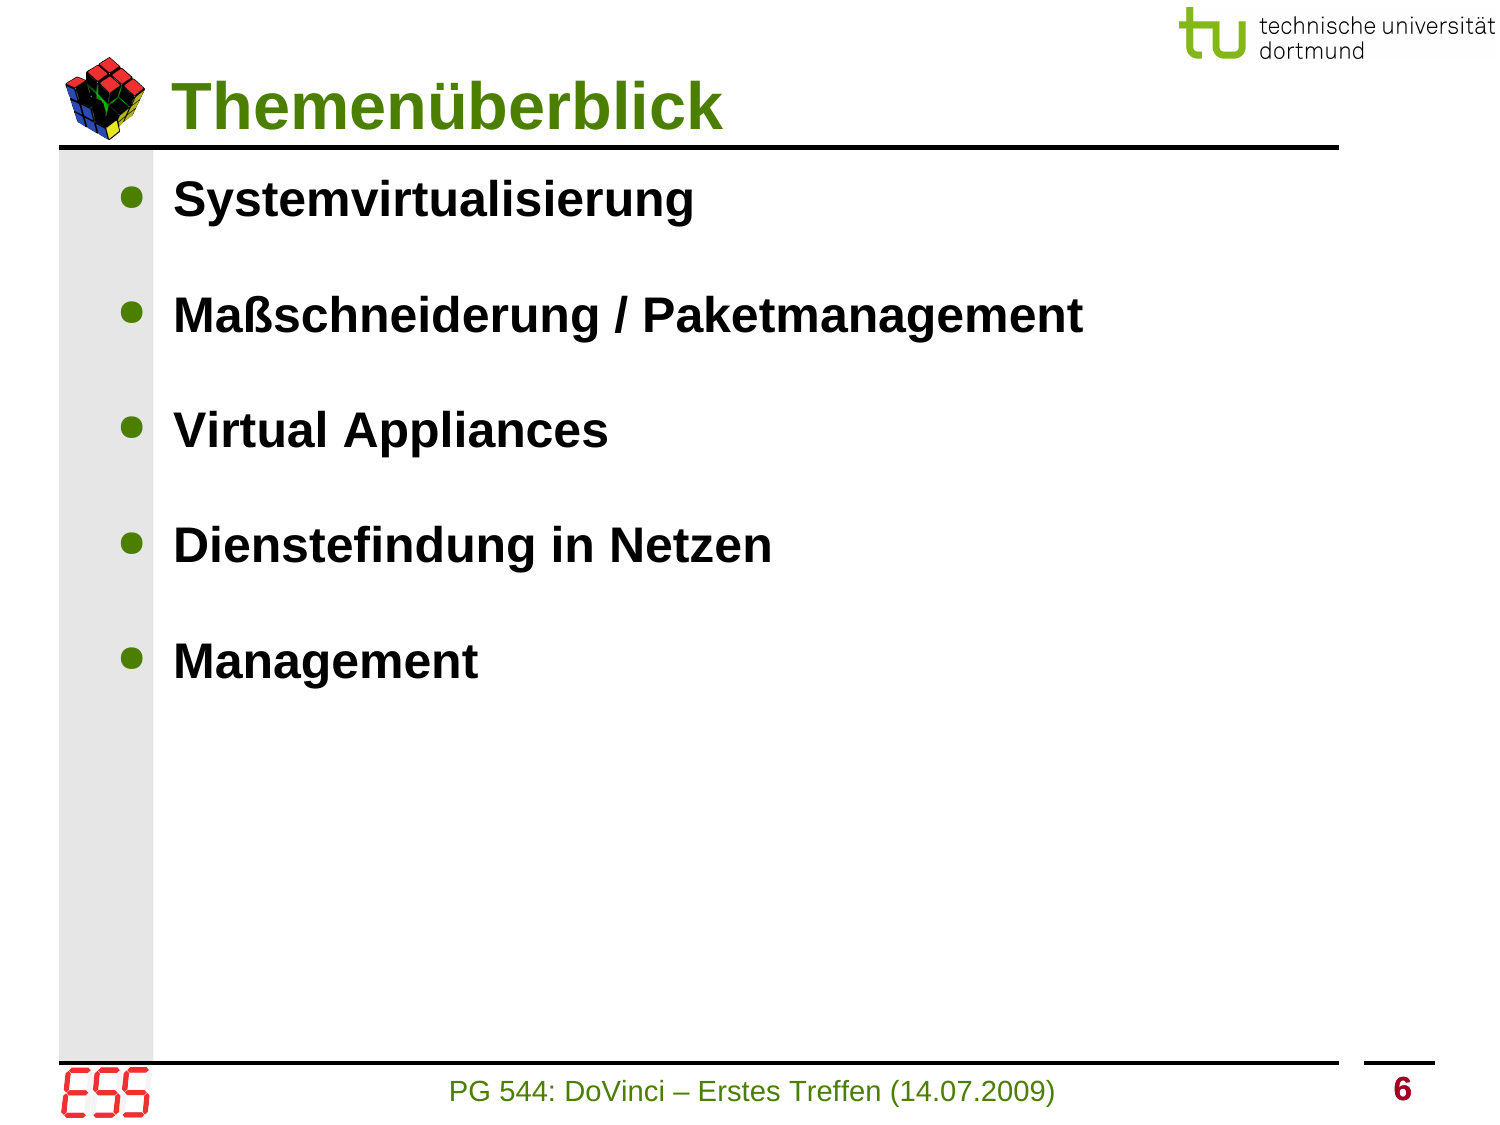

# Themenüberblick
Systemvirtualisierung
Maßschneiderung / Paketmanagement
Virtual Appliances
Dienstefindung in Netzen
Management